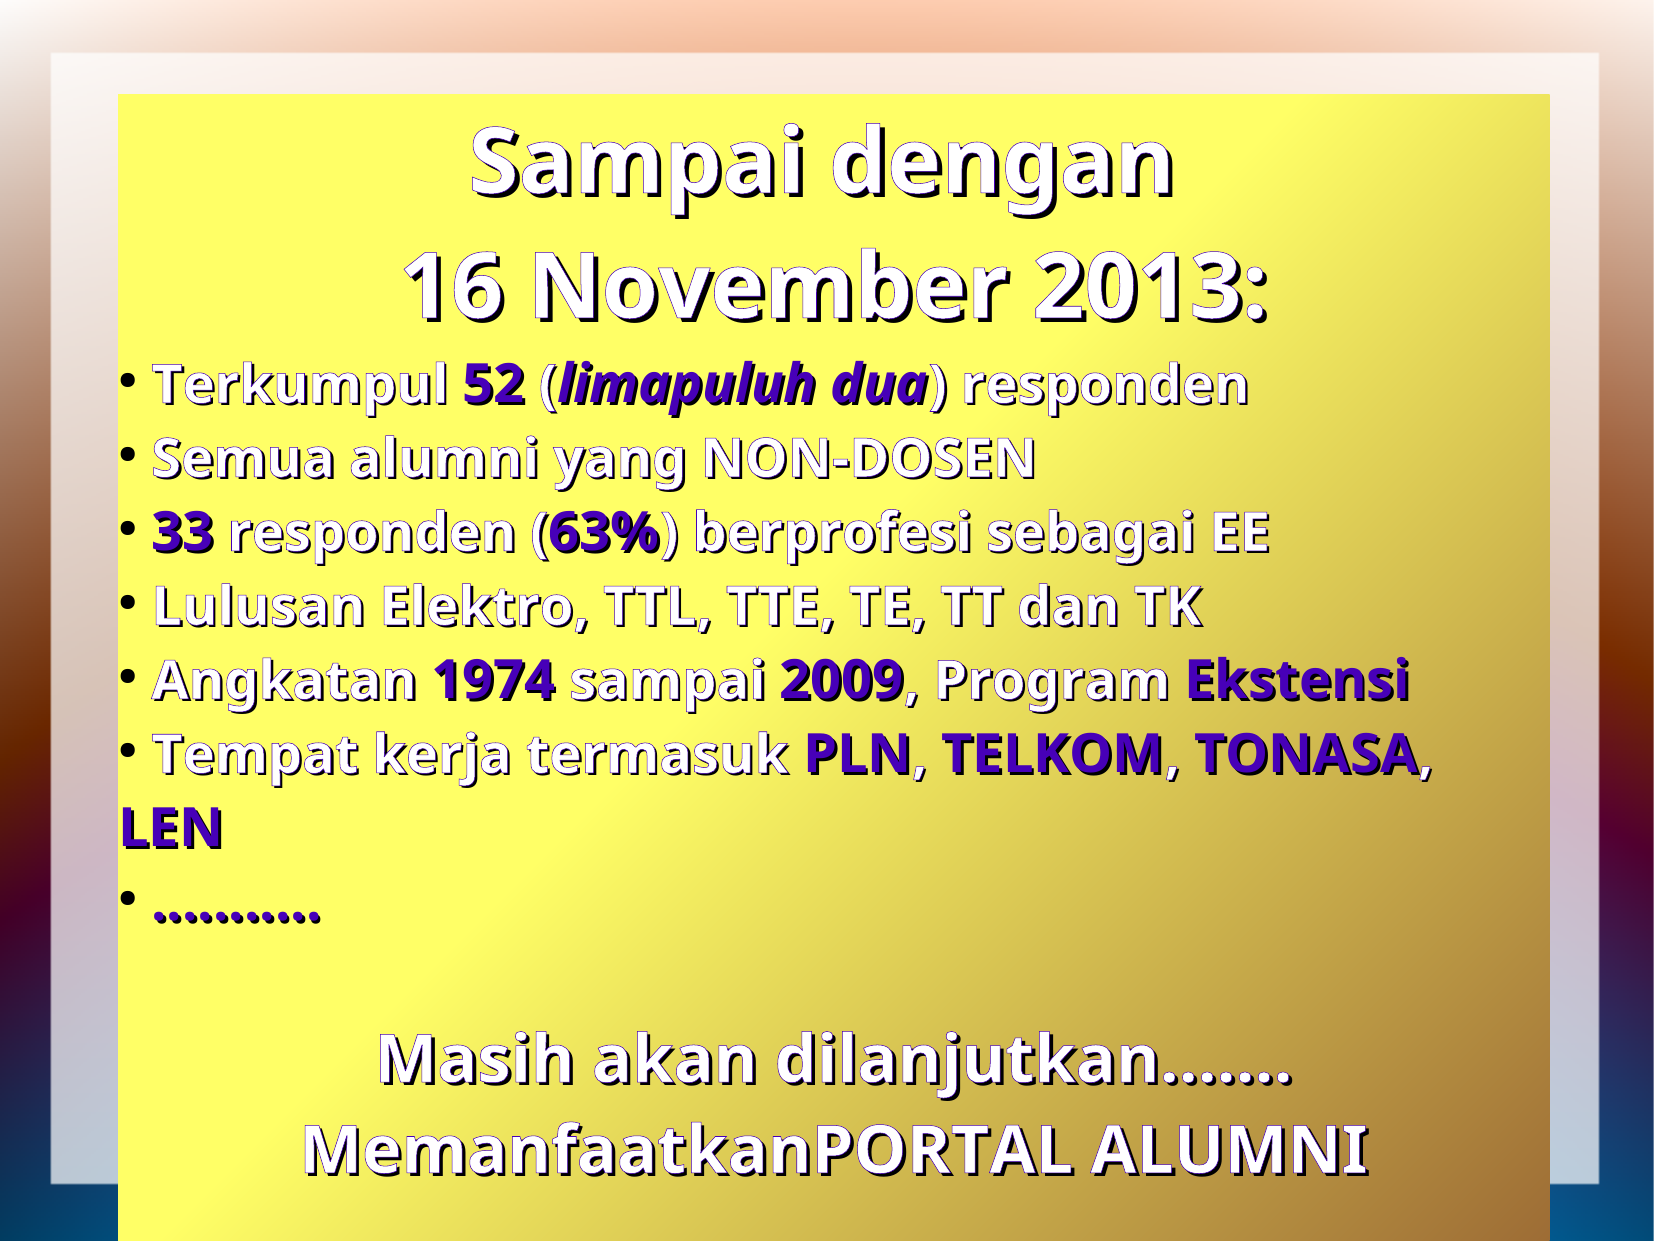

# PROFIL RESPONDEN
Sampai dengan
16 November 2013:
 Terkumpul 52 (limapuluh dua) responden
 Semua alumni yang NON-DOSEN
 33 responden (63%) berprofesi sebagai EE
 Lulusan Elektro, TTL, TTE, TE, TT dan TK
 Angkatan 1974 sampai 2009, Program Ekstensi
 Tempat kerja termasuk PLN, TELKOM, TONASA, LEN
 ...........
Masih akan dilanjutkan.......
MemanfaatkanPORTAL ALUMNI